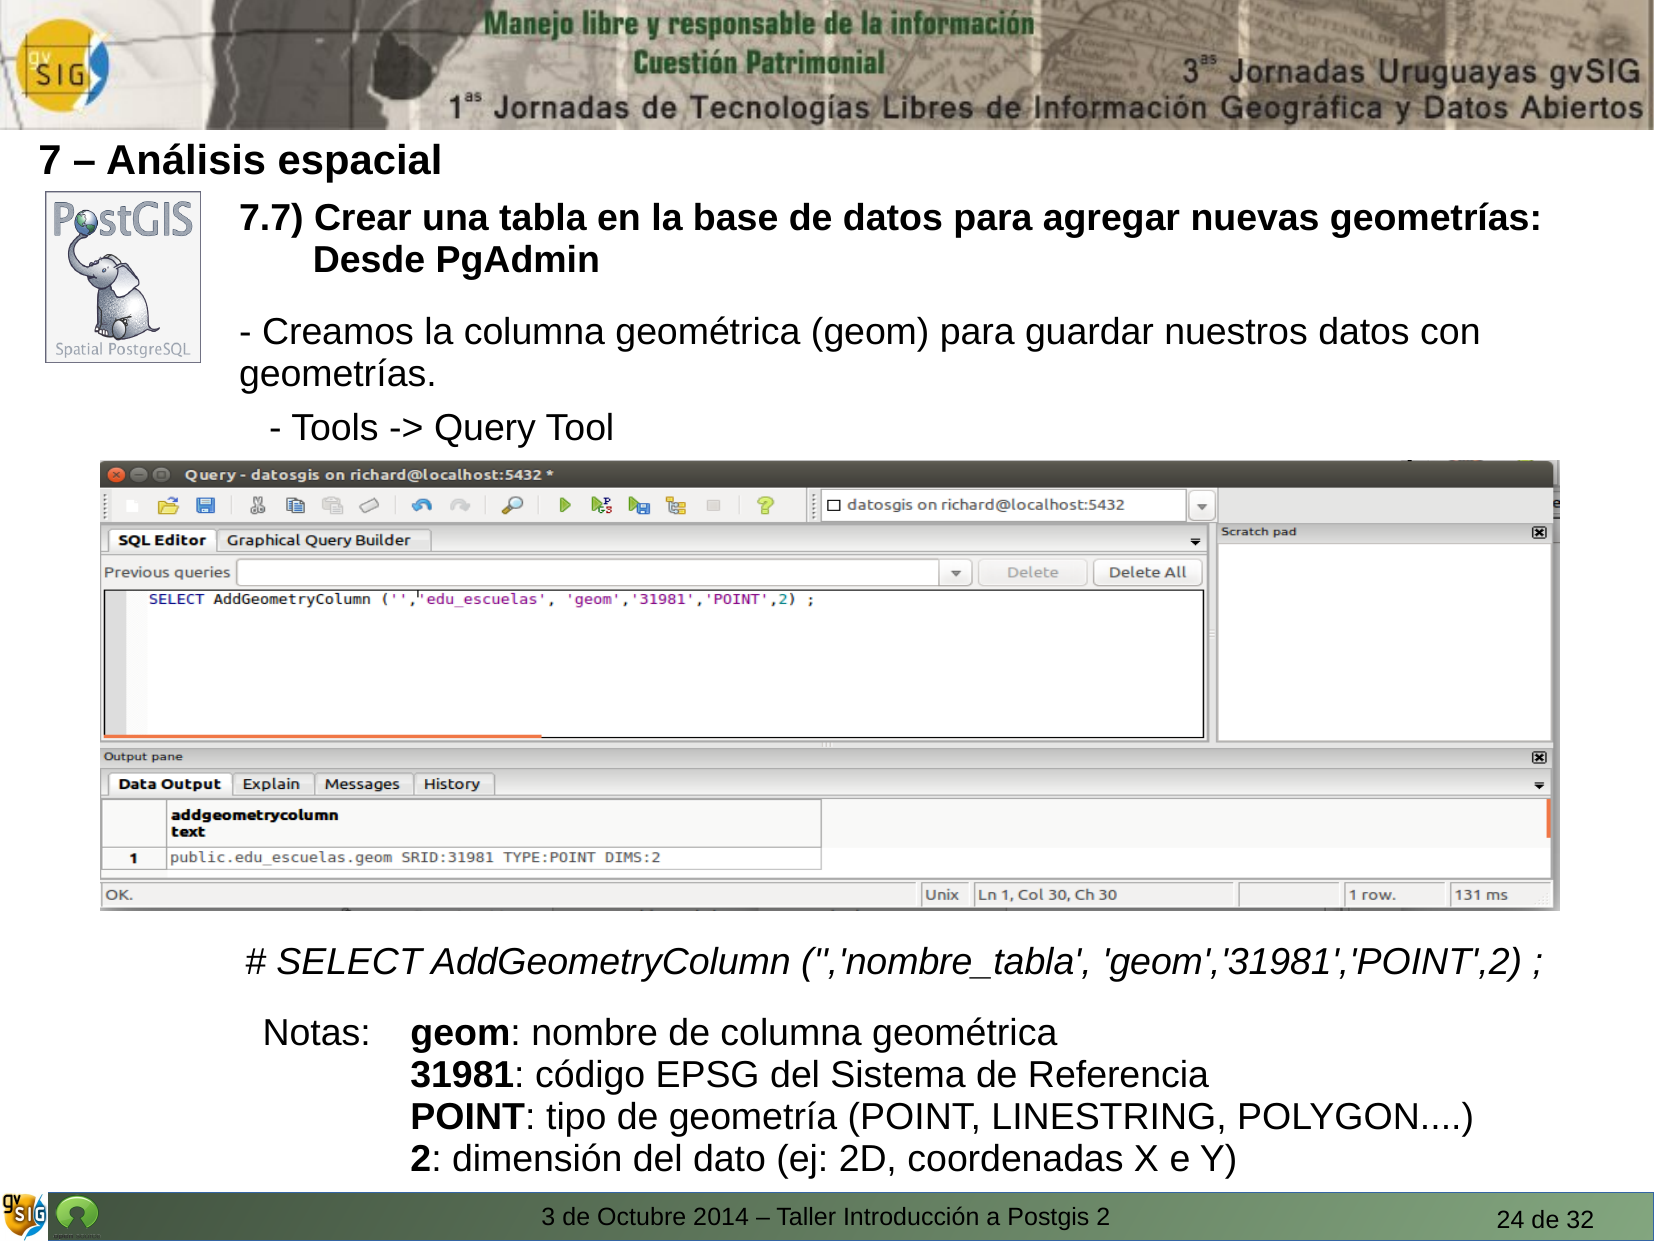

7 – Análisis espacial
7.7) Crear una tabla en la base de datos para agregar nuevas geometrías:
	Desde PgAdmin
- Creamos la columna geométrica (geom) para guardar nuestros datos con geometrías.
- Tools -> Query Tool
# SELECT AddGeometryColumn ('','nombre_tabla', 'geom','31981','POINT',2) ;
Notas:	geom: nombre de columna geométrica
		31981: código EPSG del Sistema de Referencia
		POINT: tipo de geometría (POINT, LINESTRING, POLYGON....)
		2: dimensión del dato (ej: 2D, coordenadas X e Y)
3 de Octubre 2014 – Taller Introducción a Postgis 2
 de 32